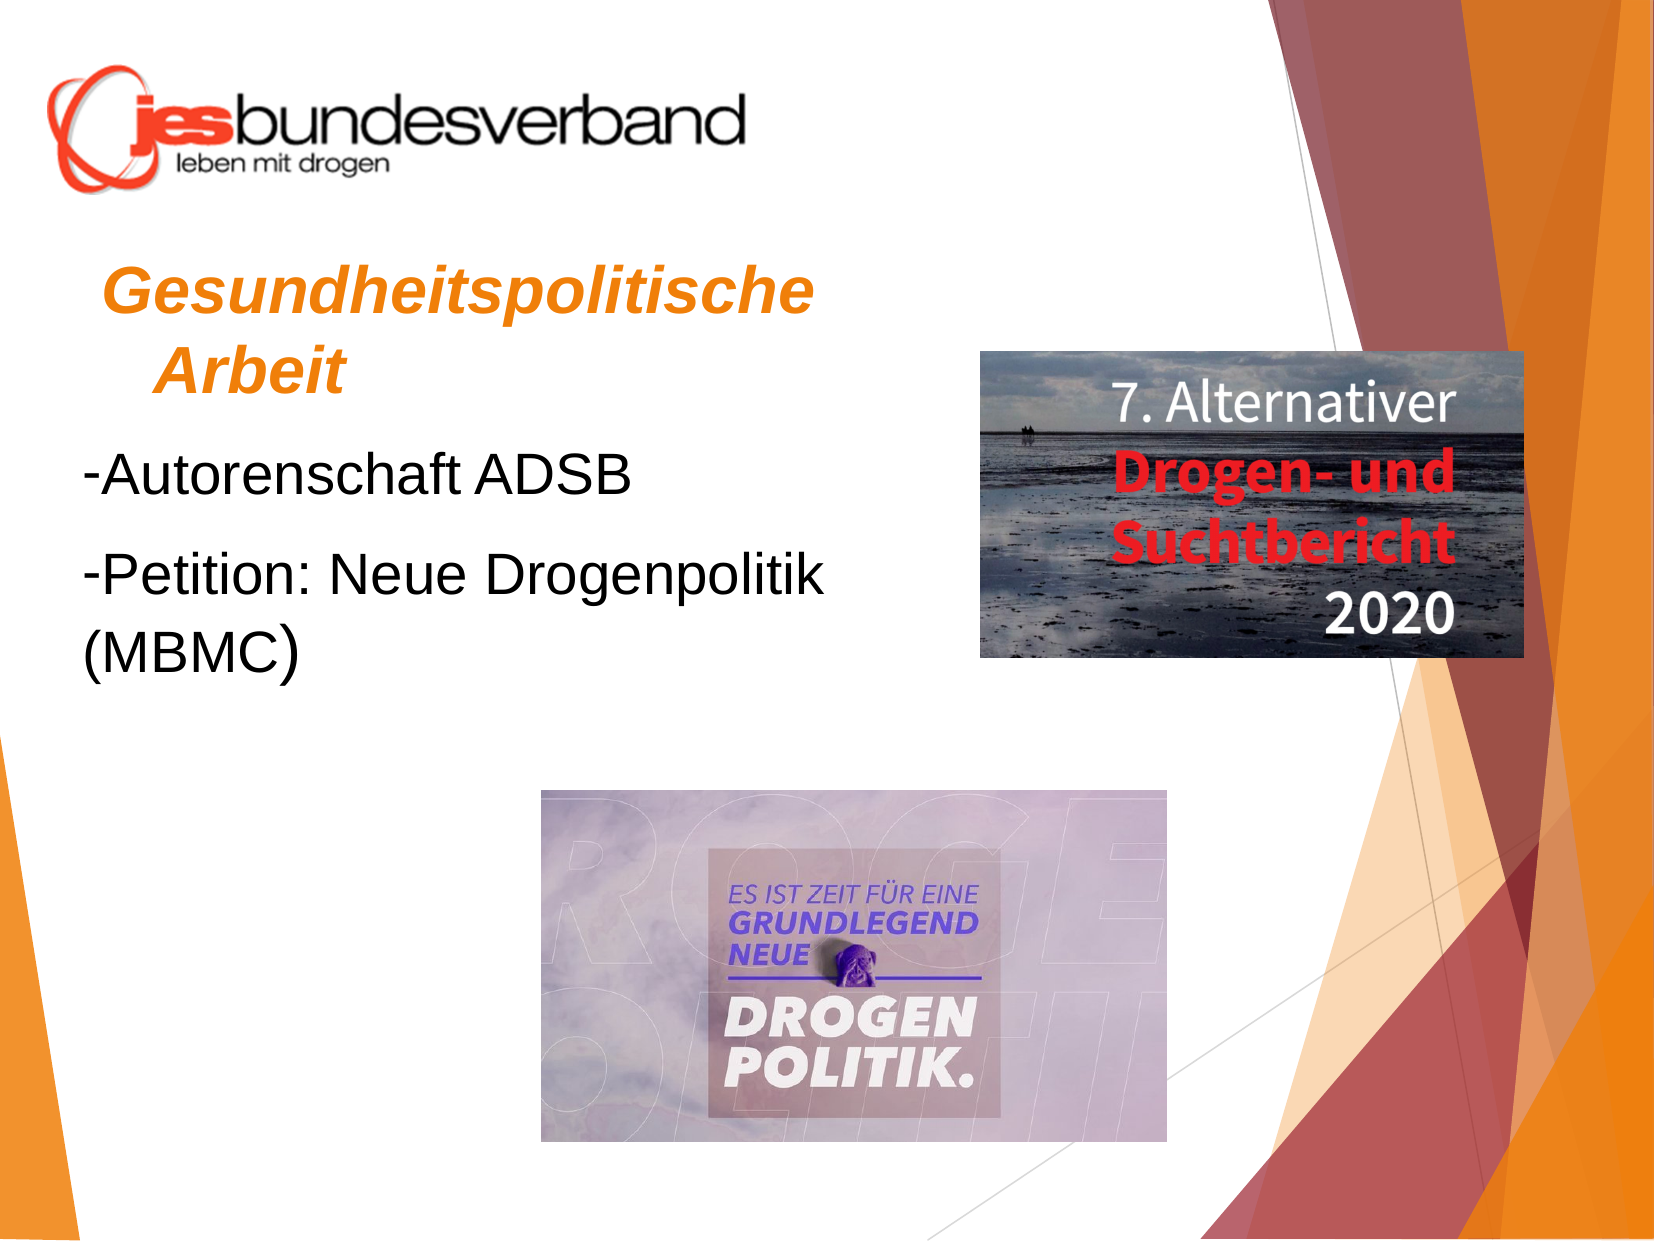

Gesundheitspolitische Arbeit
Autorenschaft ADSB
Petition: Neue Drogenpolitik (MBMC)